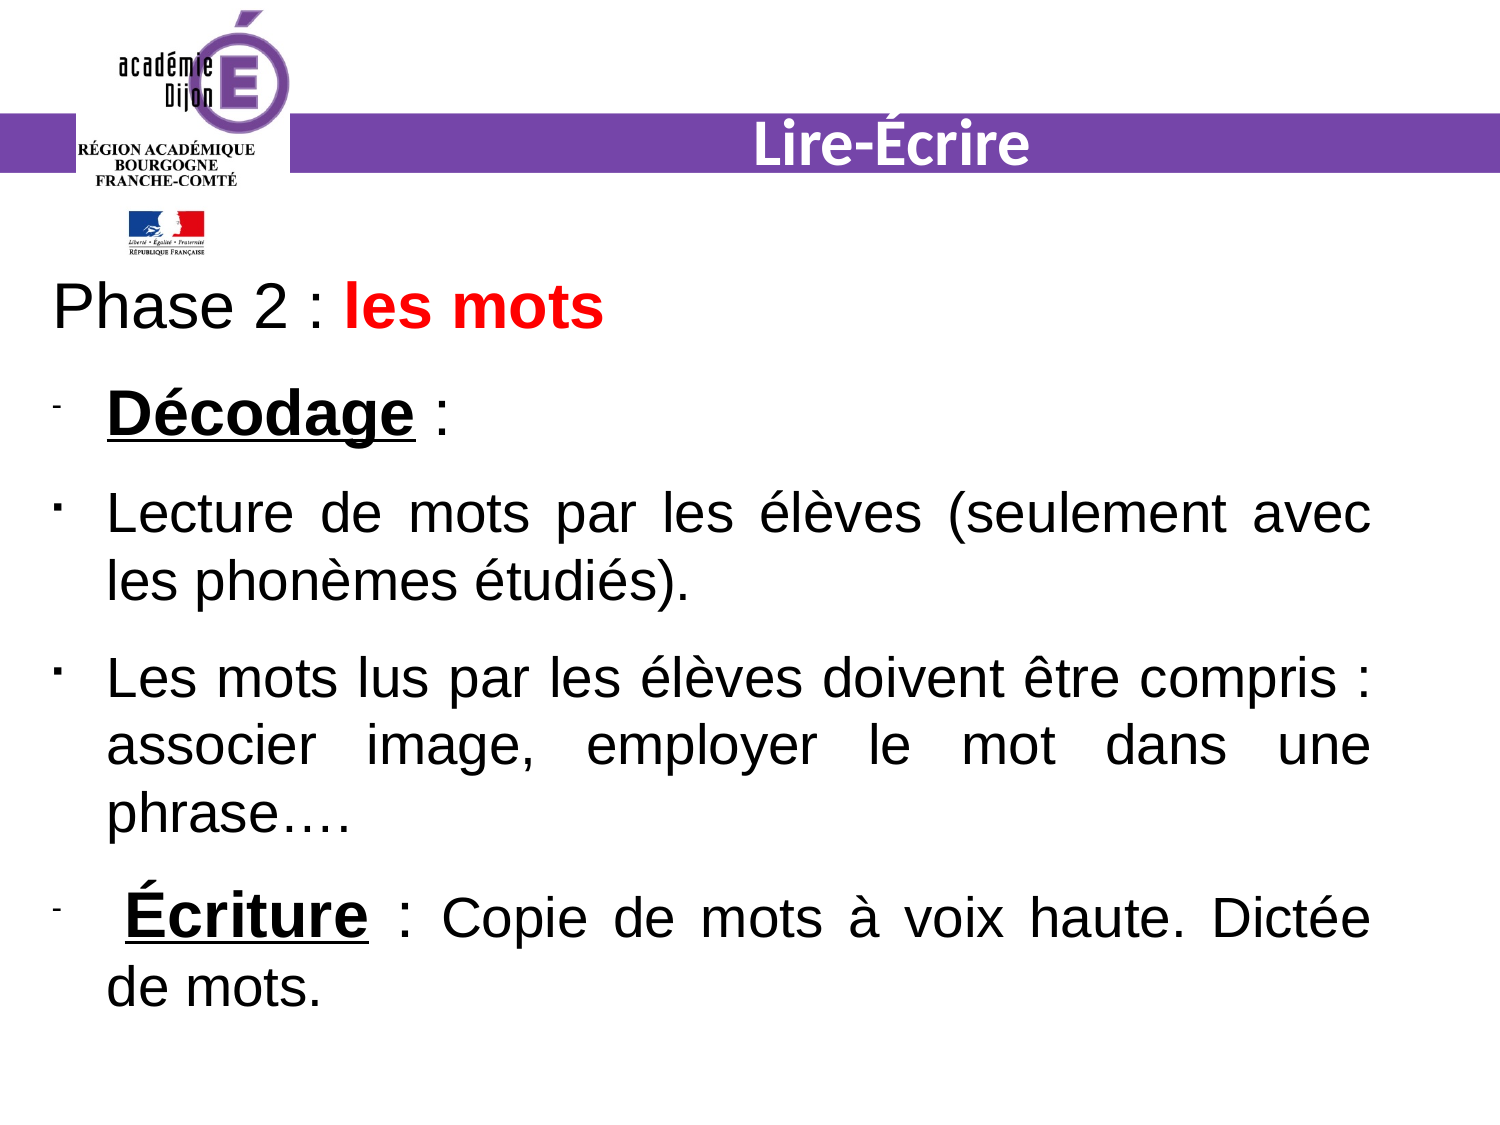

# Lire-Écrire
Phase 2 : les mots
Décodage :
Lecture de mots par les élèves (seulement avec les phonèmes étudiés).
Les mots lus par les élèves doivent être compris : associer image, employer le mot dans une phrase….
 Écriture : Copie de mots à voix haute. Dictée de mots.